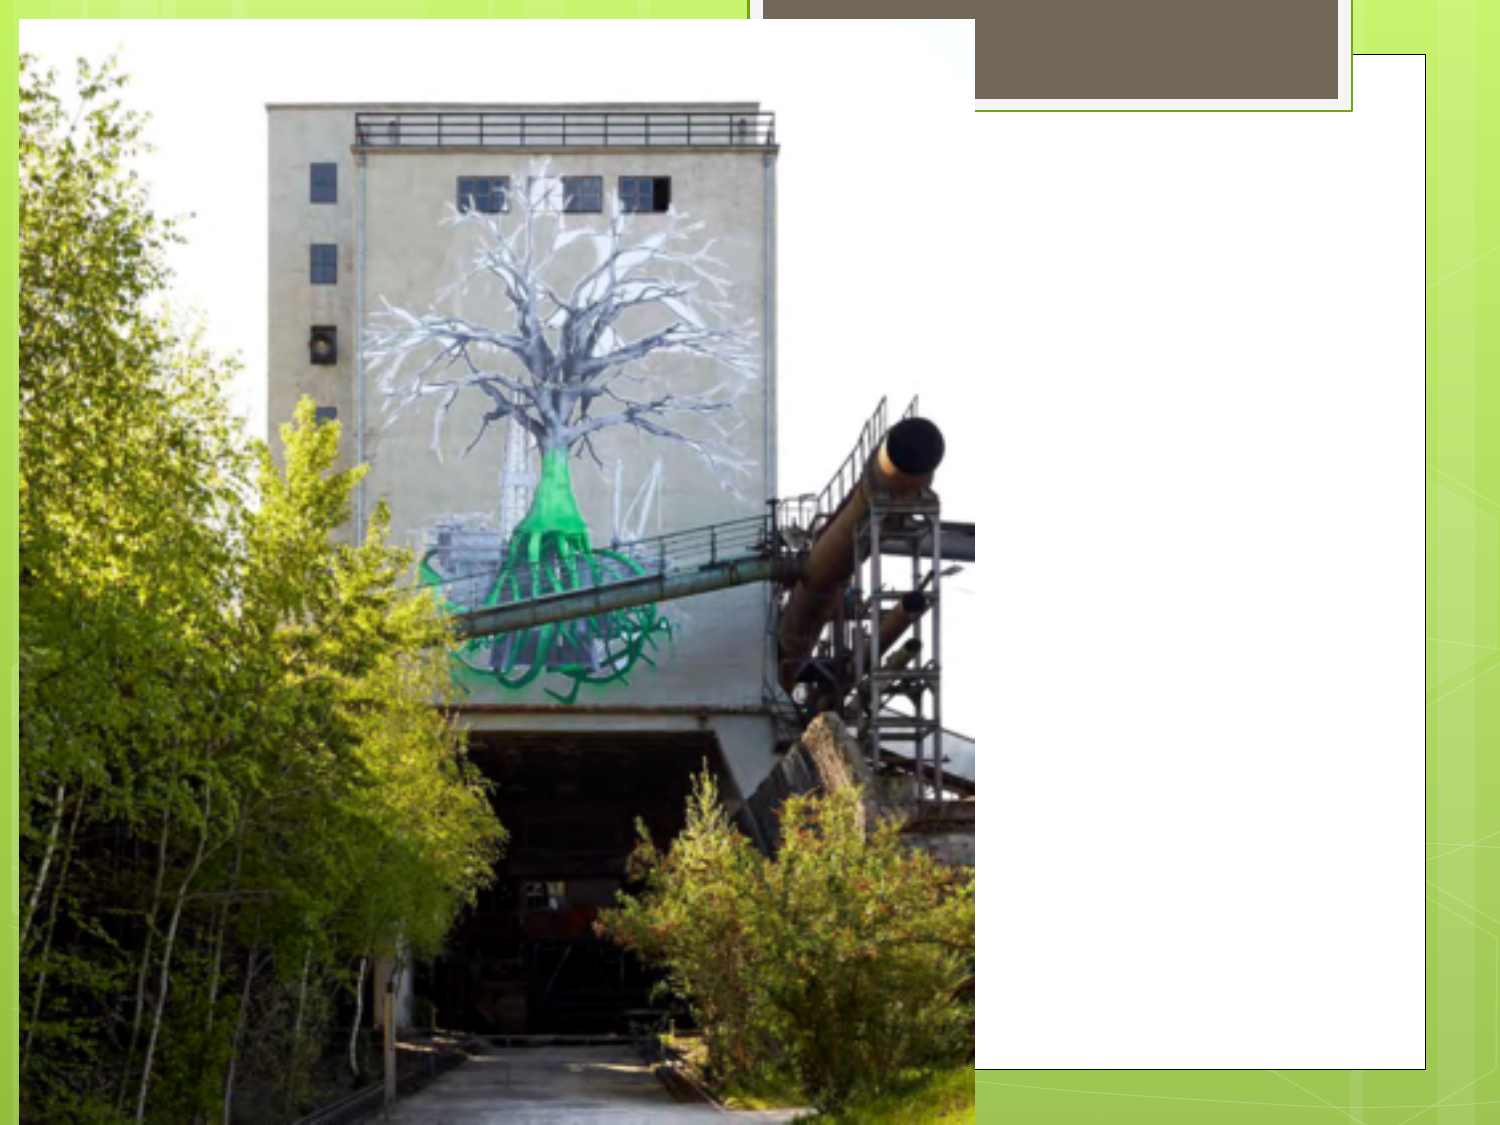

28 Millimètres, Face2Face (JR and Marco)
Separation Wall Security Fence Israeli Side, Abu Dis, Jerusalem, 2007